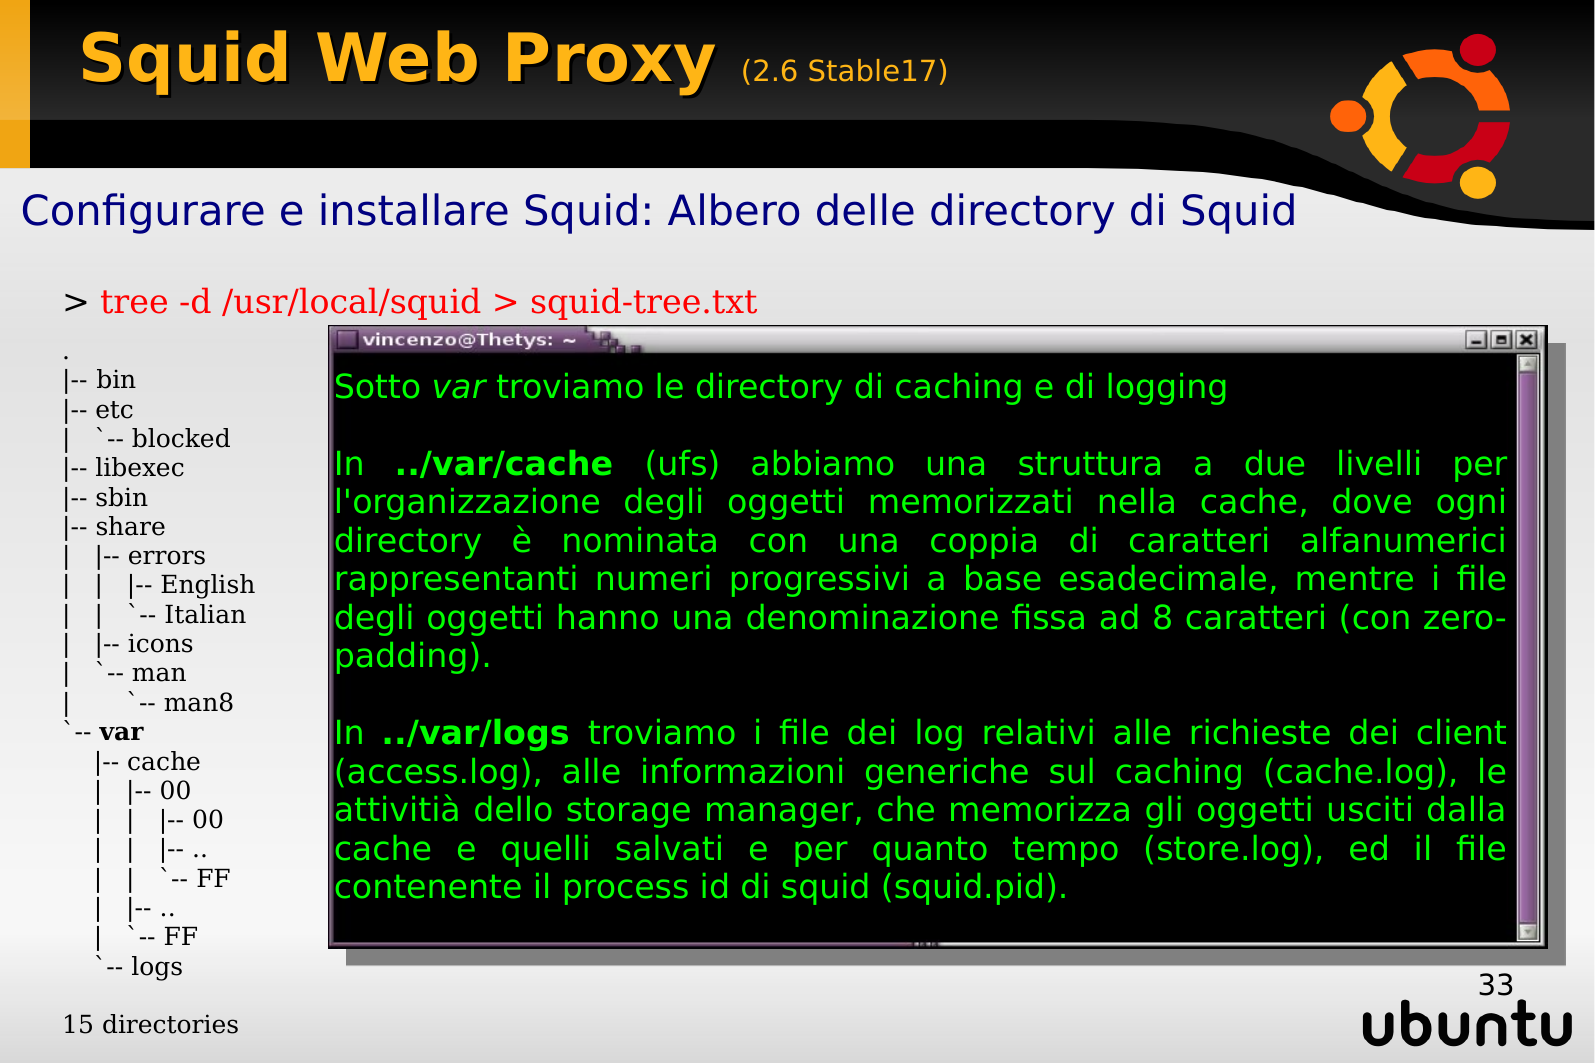

Squid Web Proxy (2.6 Stable17)
Configurare e installare Squid: Albero delle directory di Squid
> tree -d /usr/local/squid > squid-tree.txt
.
|-- bin
|-- etc
| `-- blocked
|-- libexec
|-- sbin
|-- share
| |-- errors
| | |-- English
| | `-- Italian
| |-- icons
| `-- man
| `-- man8
`-- var
 |-- cache
 | |-- 00
 | | |-- 00
 | | |-- ..
 | | `-- FF
 | |-- ..
 | `-- FF
 `-- logs
15 directories
Sotto var troviamo le directory di caching e di logging
In ../var/cache (ufs) abbiamo una struttura a due livelli per l'organizzazione degli oggetti memorizzati nella cache, dove ogni directory è nominata con una coppia di caratteri alfanumerici rappresentanti numeri progressivi a base esadecimale, mentre i file degli oggetti hanno una denominazione fissa ad 8 caratteri (con zero-padding).
In ../var/logs troviamo i file dei log relativi alle richieste dei client (access.log), alle informazioni generiche sul caching (cache.log), le attivitià dello storage manager, che memorizza gli oggetti usciti dalla cache e quelli salvati e per quanto tempo (store.log), ed il file contenente il process id di squid (squid.pid).
33